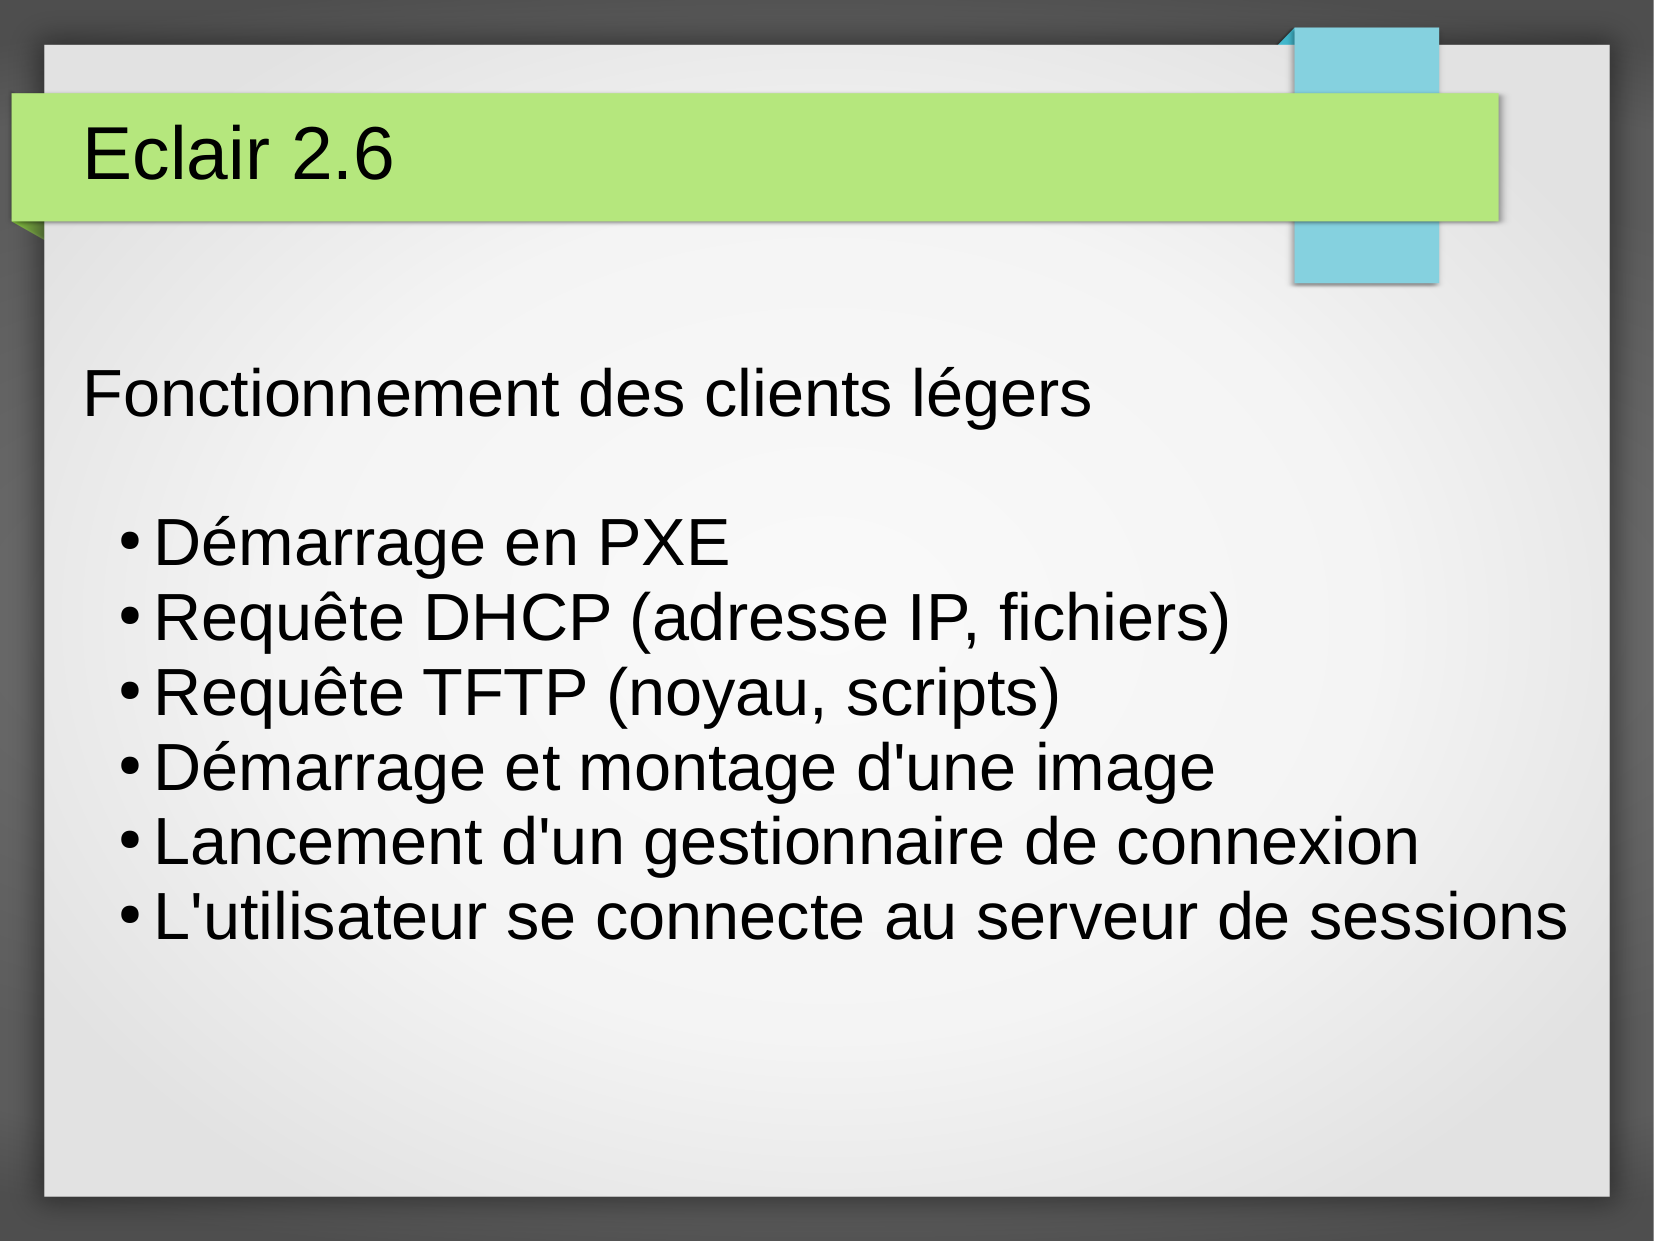

# Eclair 2.6
Fonctionnement des clients légers
Démarrage en PXE
Requête DHCP (adresse IP, fichiers)
Requête TFTP (noyau, scripts)
Démarrage et montage d'une image
Lancement d'un gestionnaire de connexion
L'utilisateur se connecte au serveur de sessions